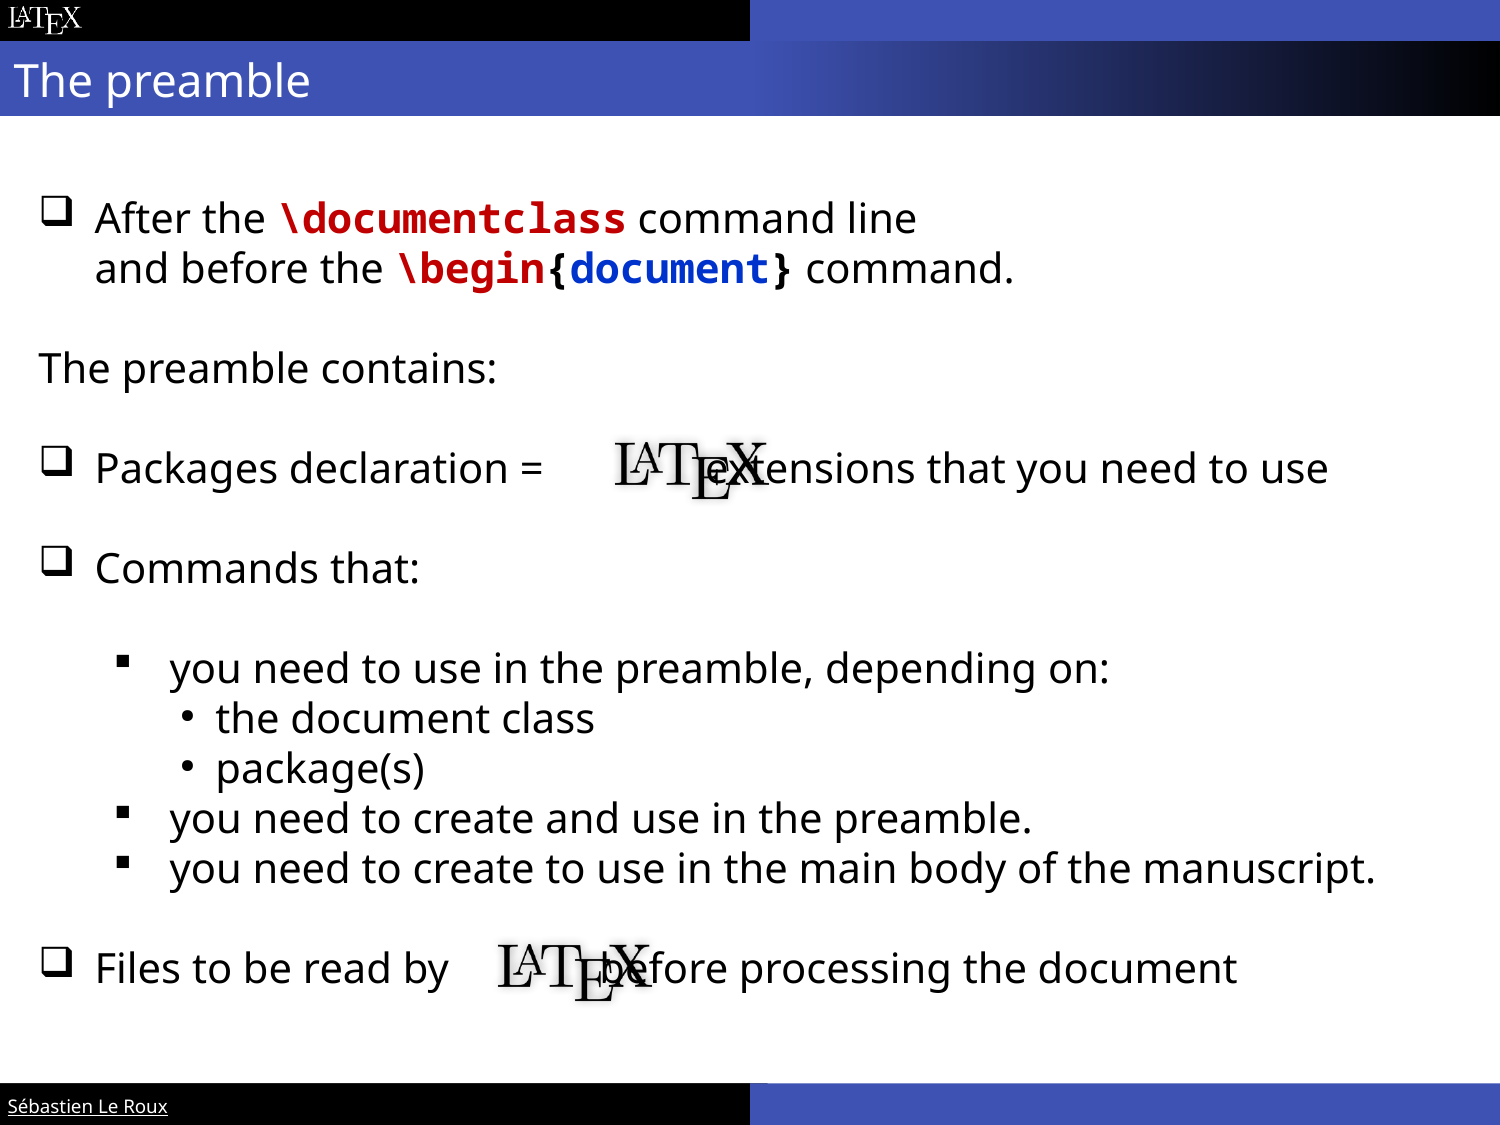

# The preamble
After the \documentclass command line
and before the \begin{document} command.
The preamble contains:
Packages declaration = extensions that you need to use
Commands that:
you need to use in the preamble, depending on:
the document class
package(s)
you need to create and use in the preamble.
you need to create to use in the main body of the manuscript.
Files to be read by before processing the document